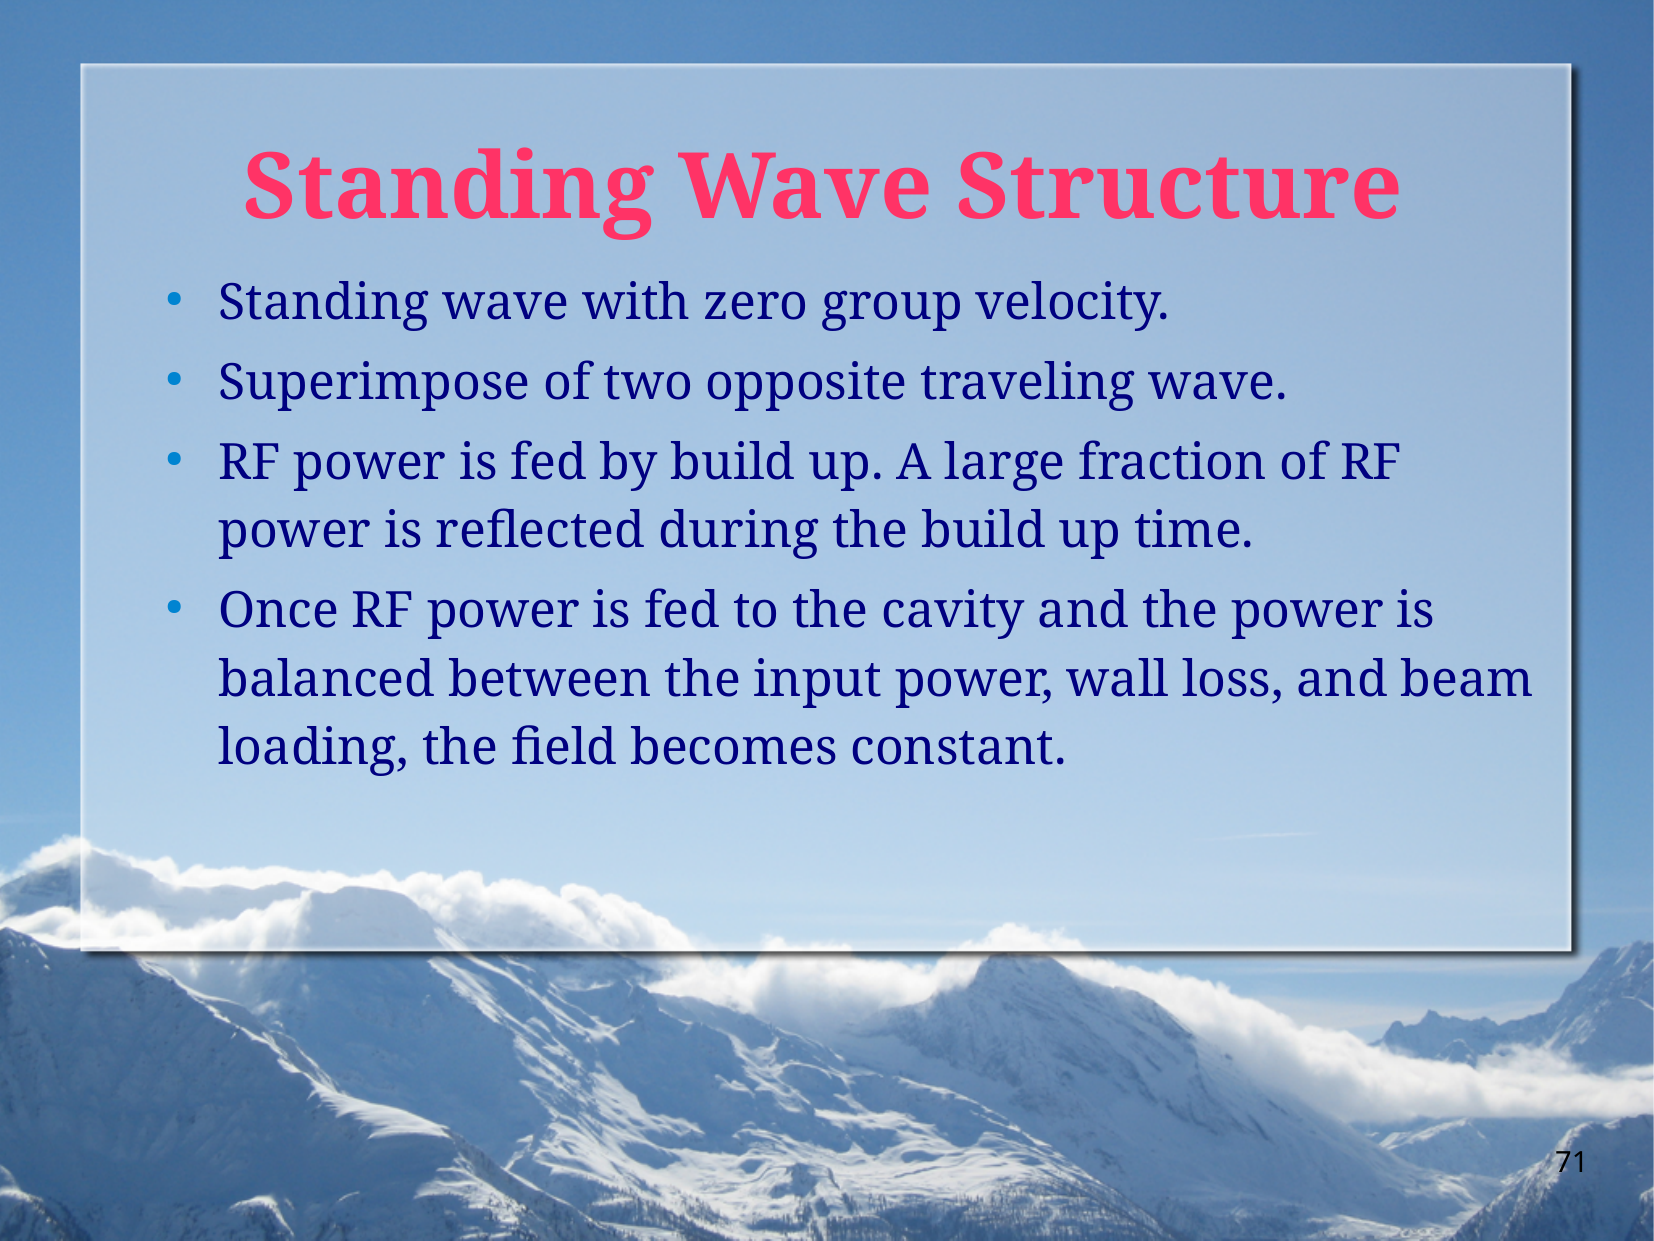

# Standing Wave Structure
Standing wave with zero group velocity.
Superimpose of two opposite traveling wave.
RF power is fed by build up. A large fraction of RF power is reflected during the build up time.
Once RF power is fed to the cavity and the power is balanced between the input power, wall loss, and beam loading, the field becomes constant.
71